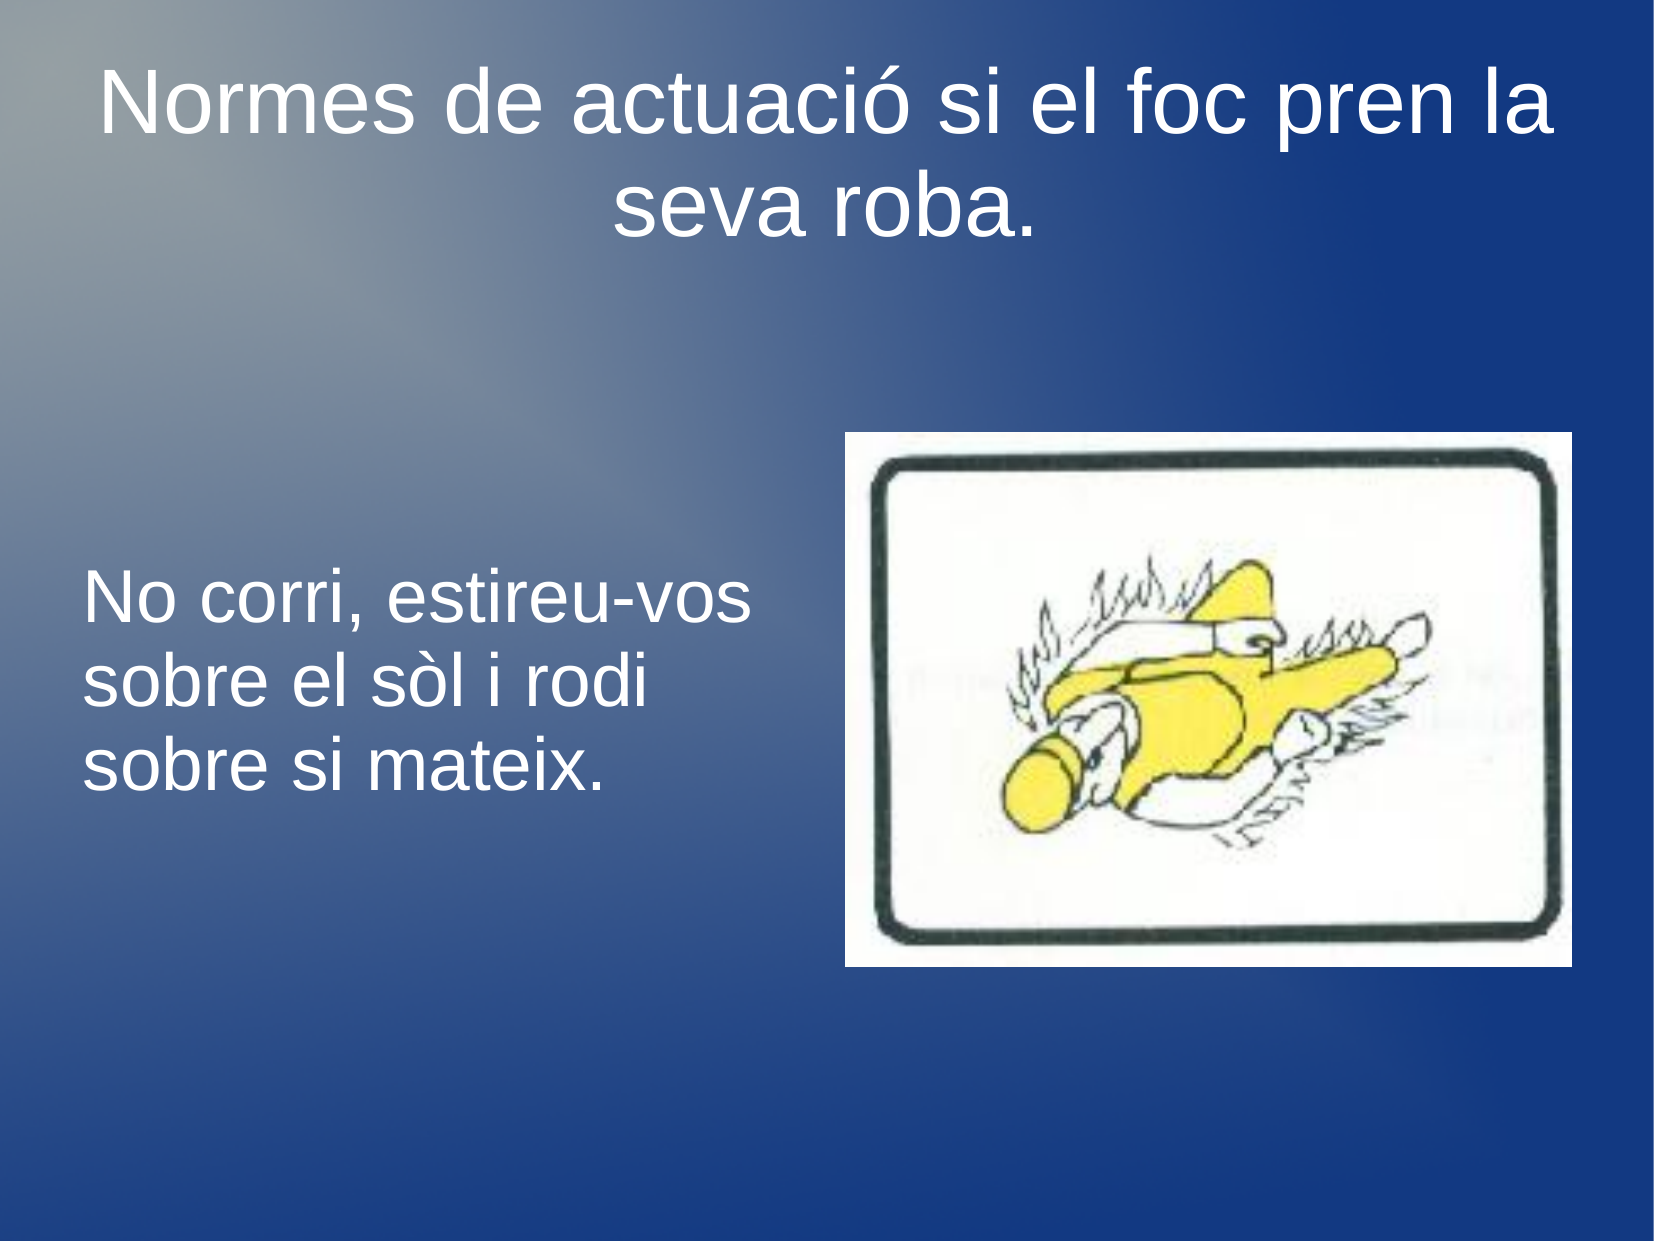

# Normes de actuació si el foc pren la seva roba.
No corri, estireu-vos sobre el sòl i rodi sobre si mateix.